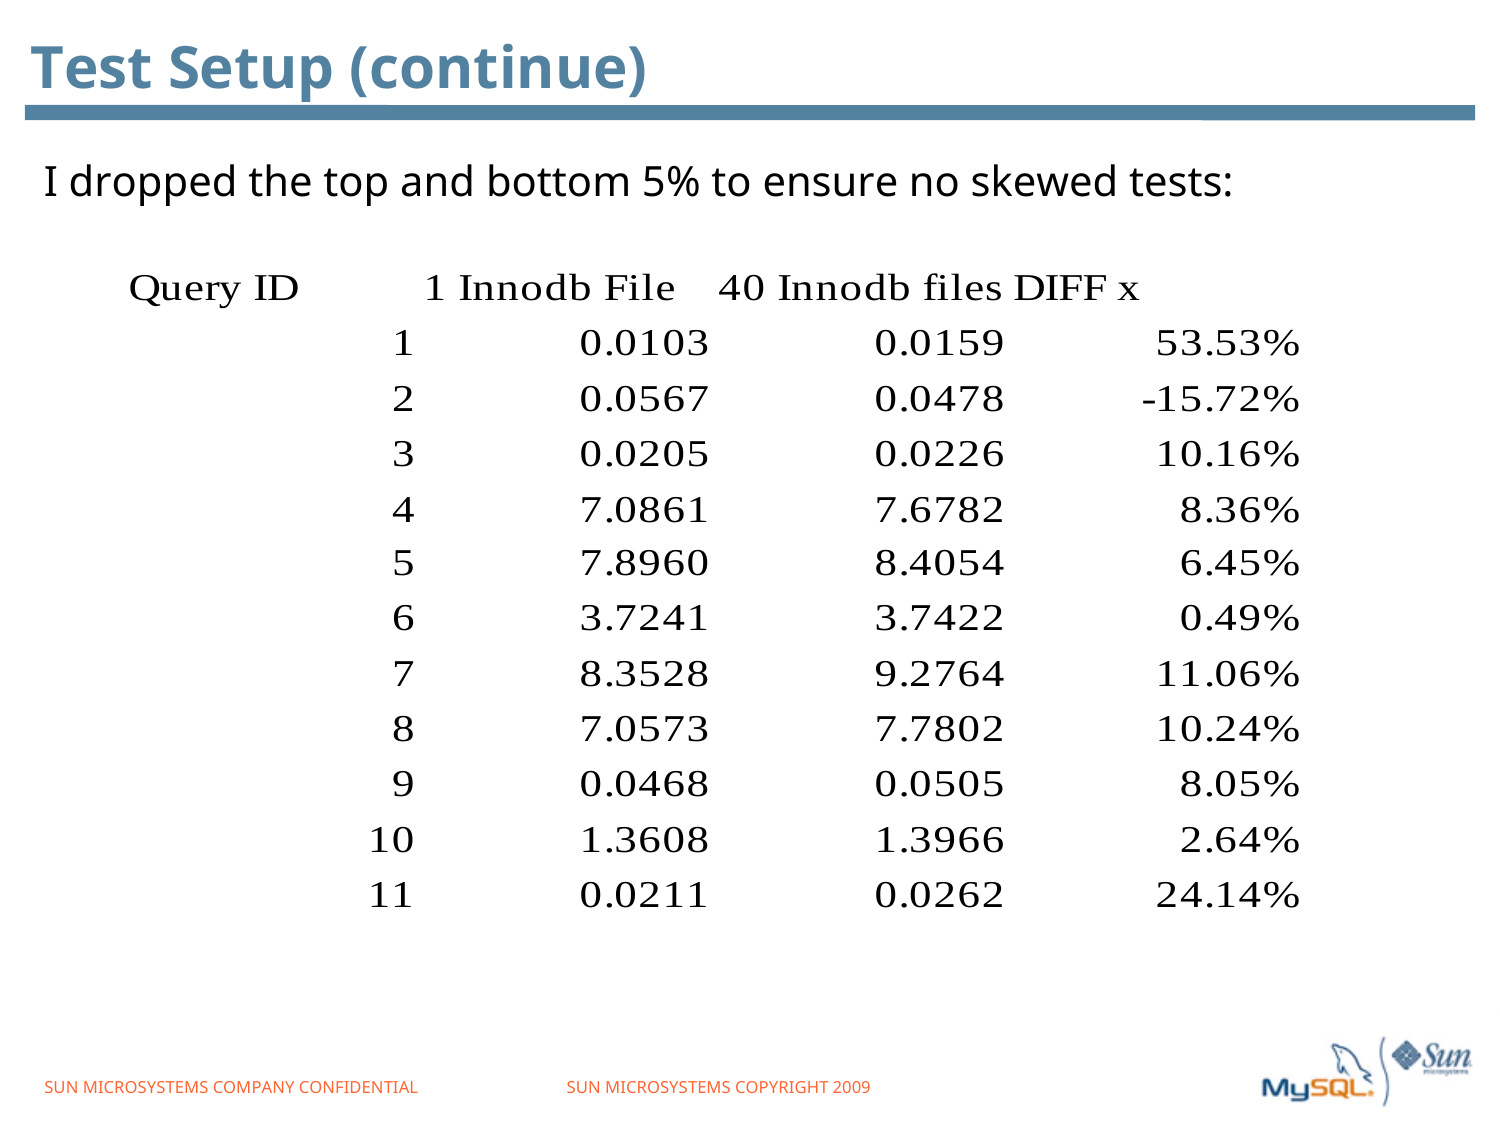

# Test Setup (continue)‏
I dropped the top and bottom 5% to ensure no skewed tests: